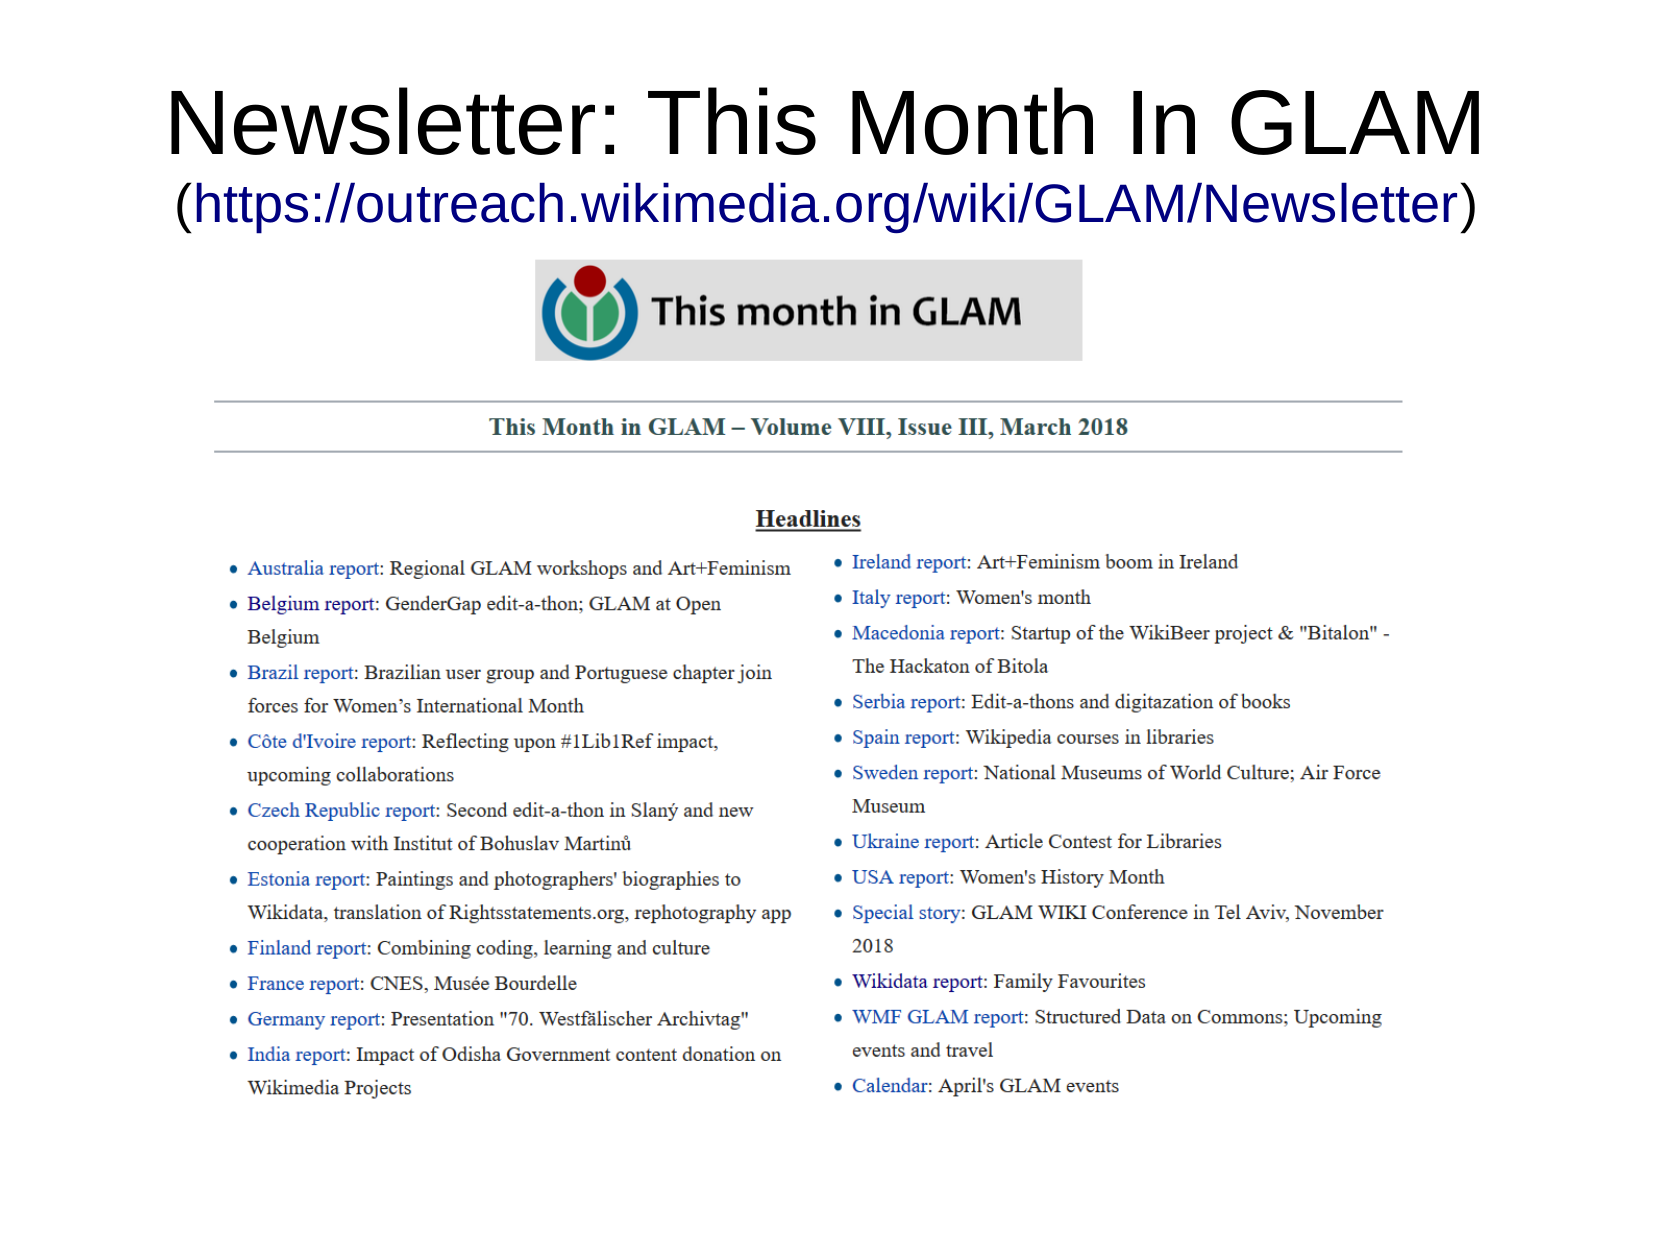

# Newsletter: This Month In GLAM (https://outreach.wikimedia.org/wiki/GLAM/Newsletter)